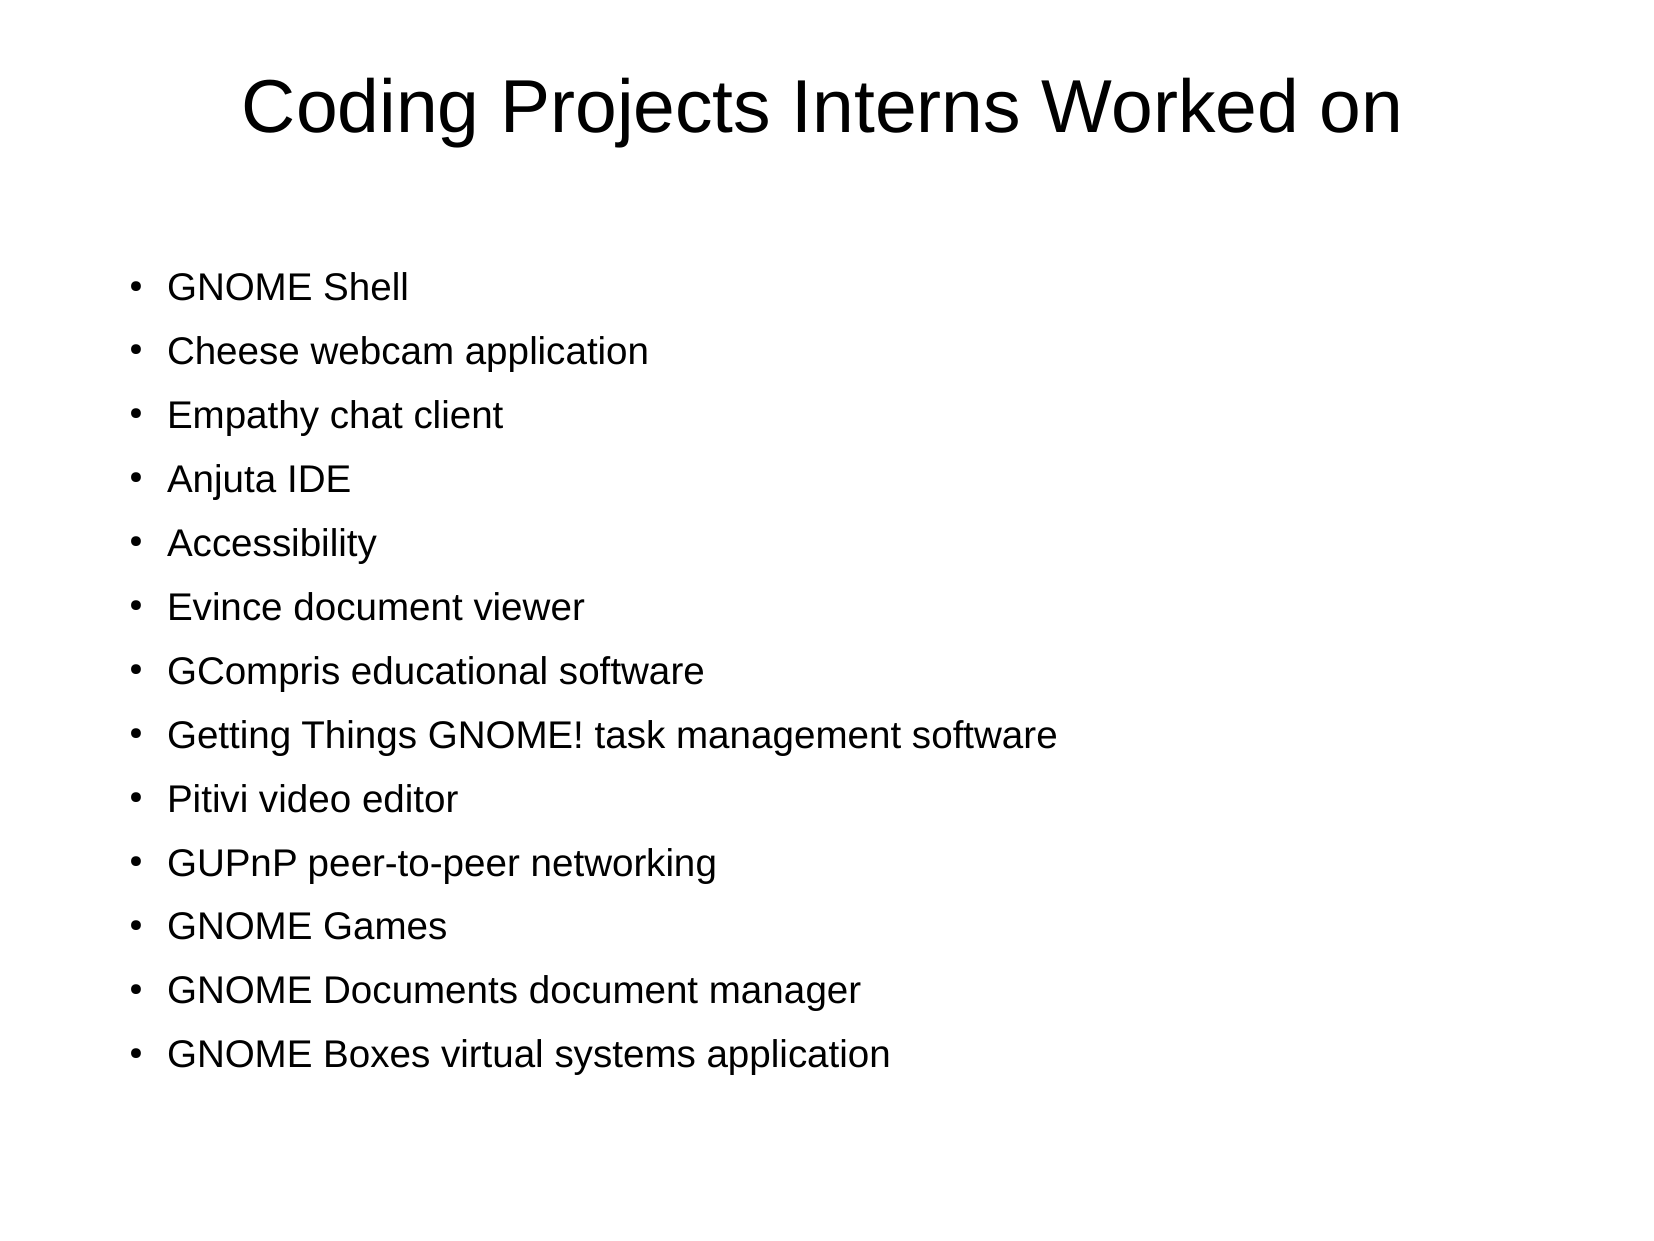

# Coding Projects Interns Worked on
GNOME Shell
Cheese webcam application
Empathy chat client
Anjuta IDE
Accessibility
Evince document viewer
GCompris educational software
Getting Things GNOME! task management software
Pitivi video editor
GUPnP peer-to-peer networking
GNOME Games
GNOME Documents document manager
GNOME Boxes virtual systems application